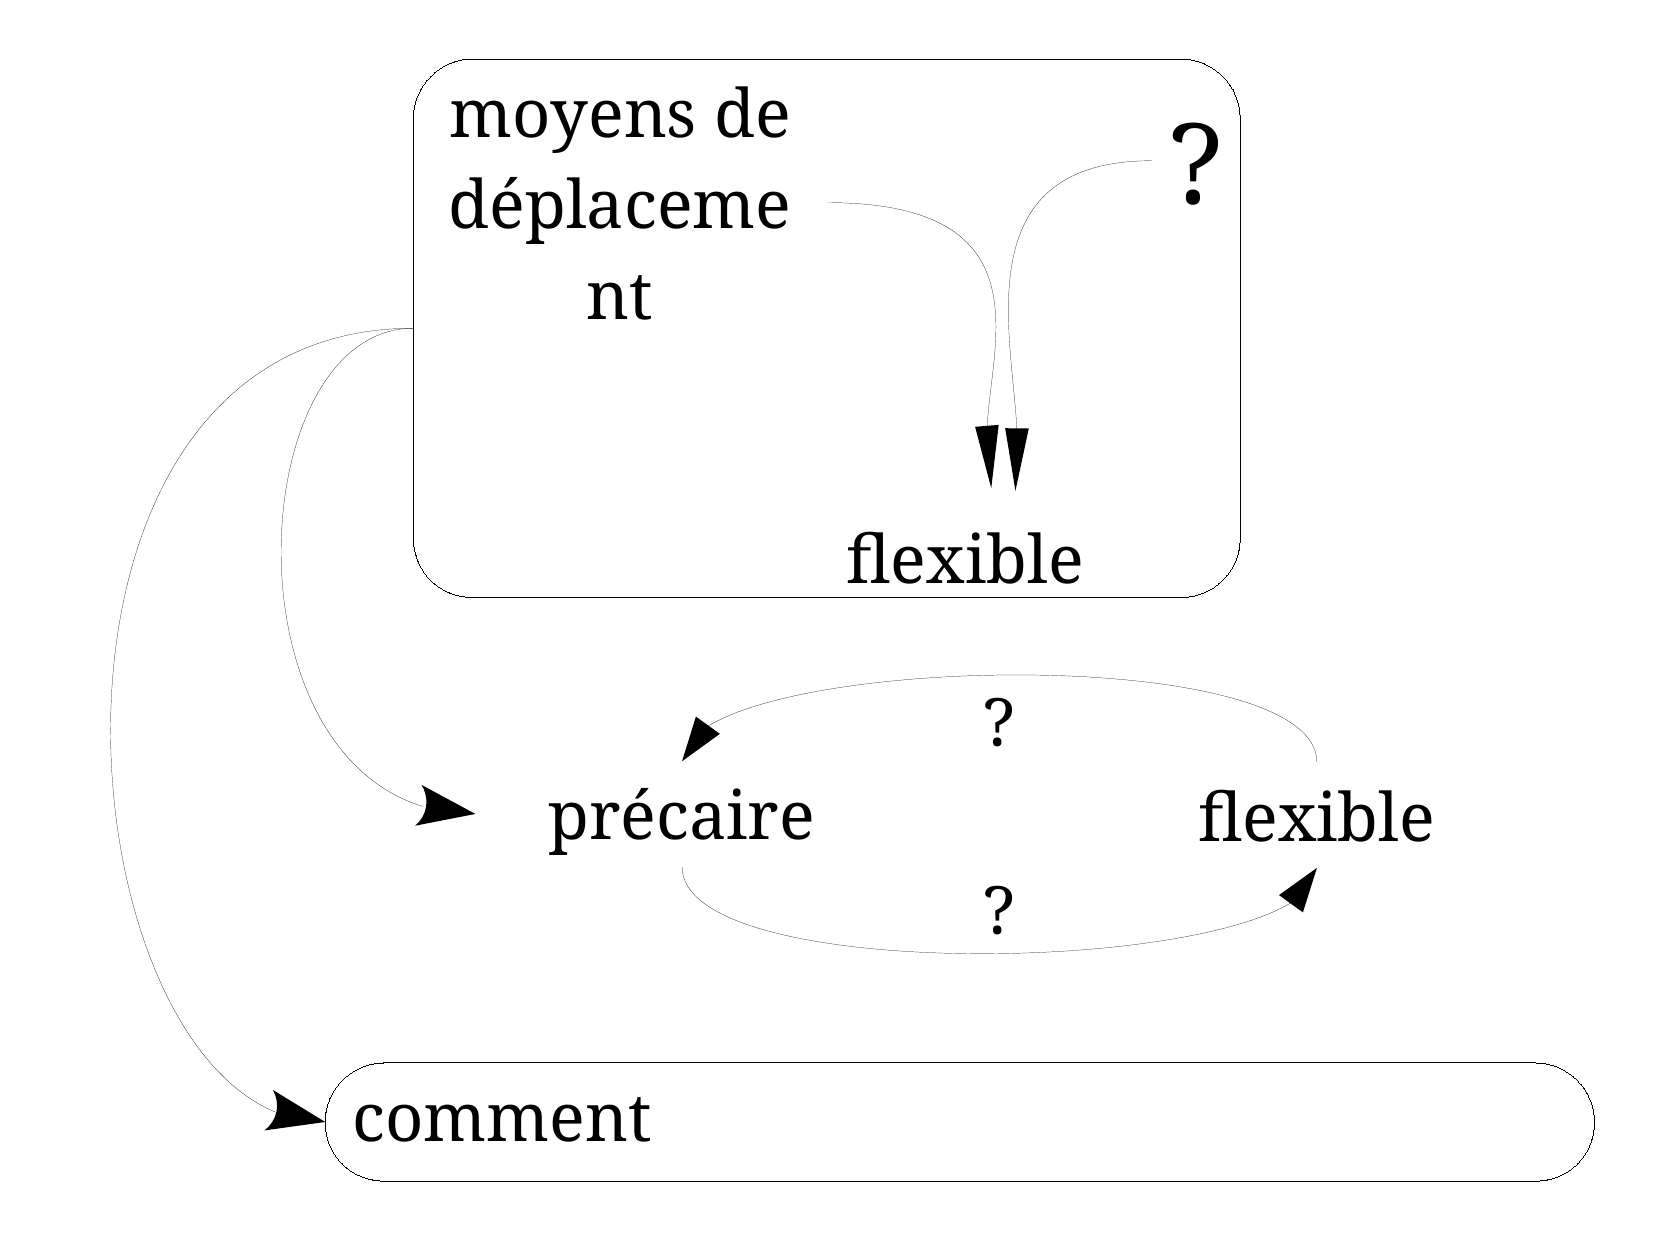

moyens de déplacement
?
flexible
précaire
flexible
comment